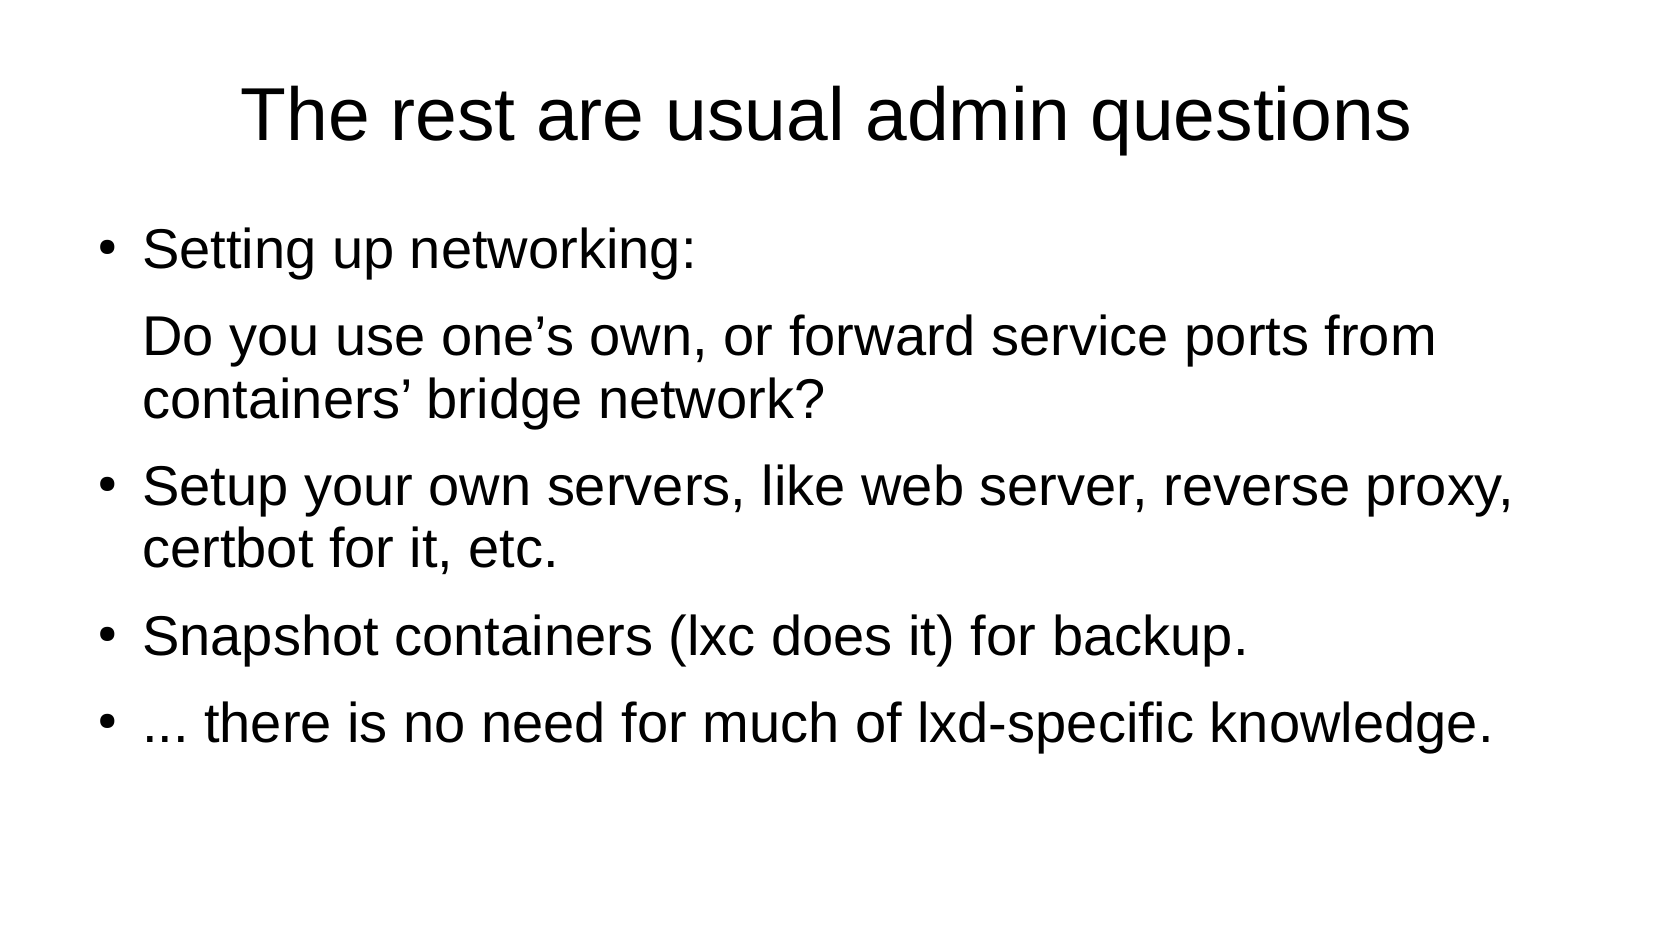

# The rest are usual admin questions
Setting up networking:
Do you use one’s own, or forward service ports from containers’ bridge network?
Setup your own servers, like web server, reverse proxy, certbot for it, etc.
Snapshot containers (lxc does it) for backup.
... there is no need for much of lxd-specific knowledge.